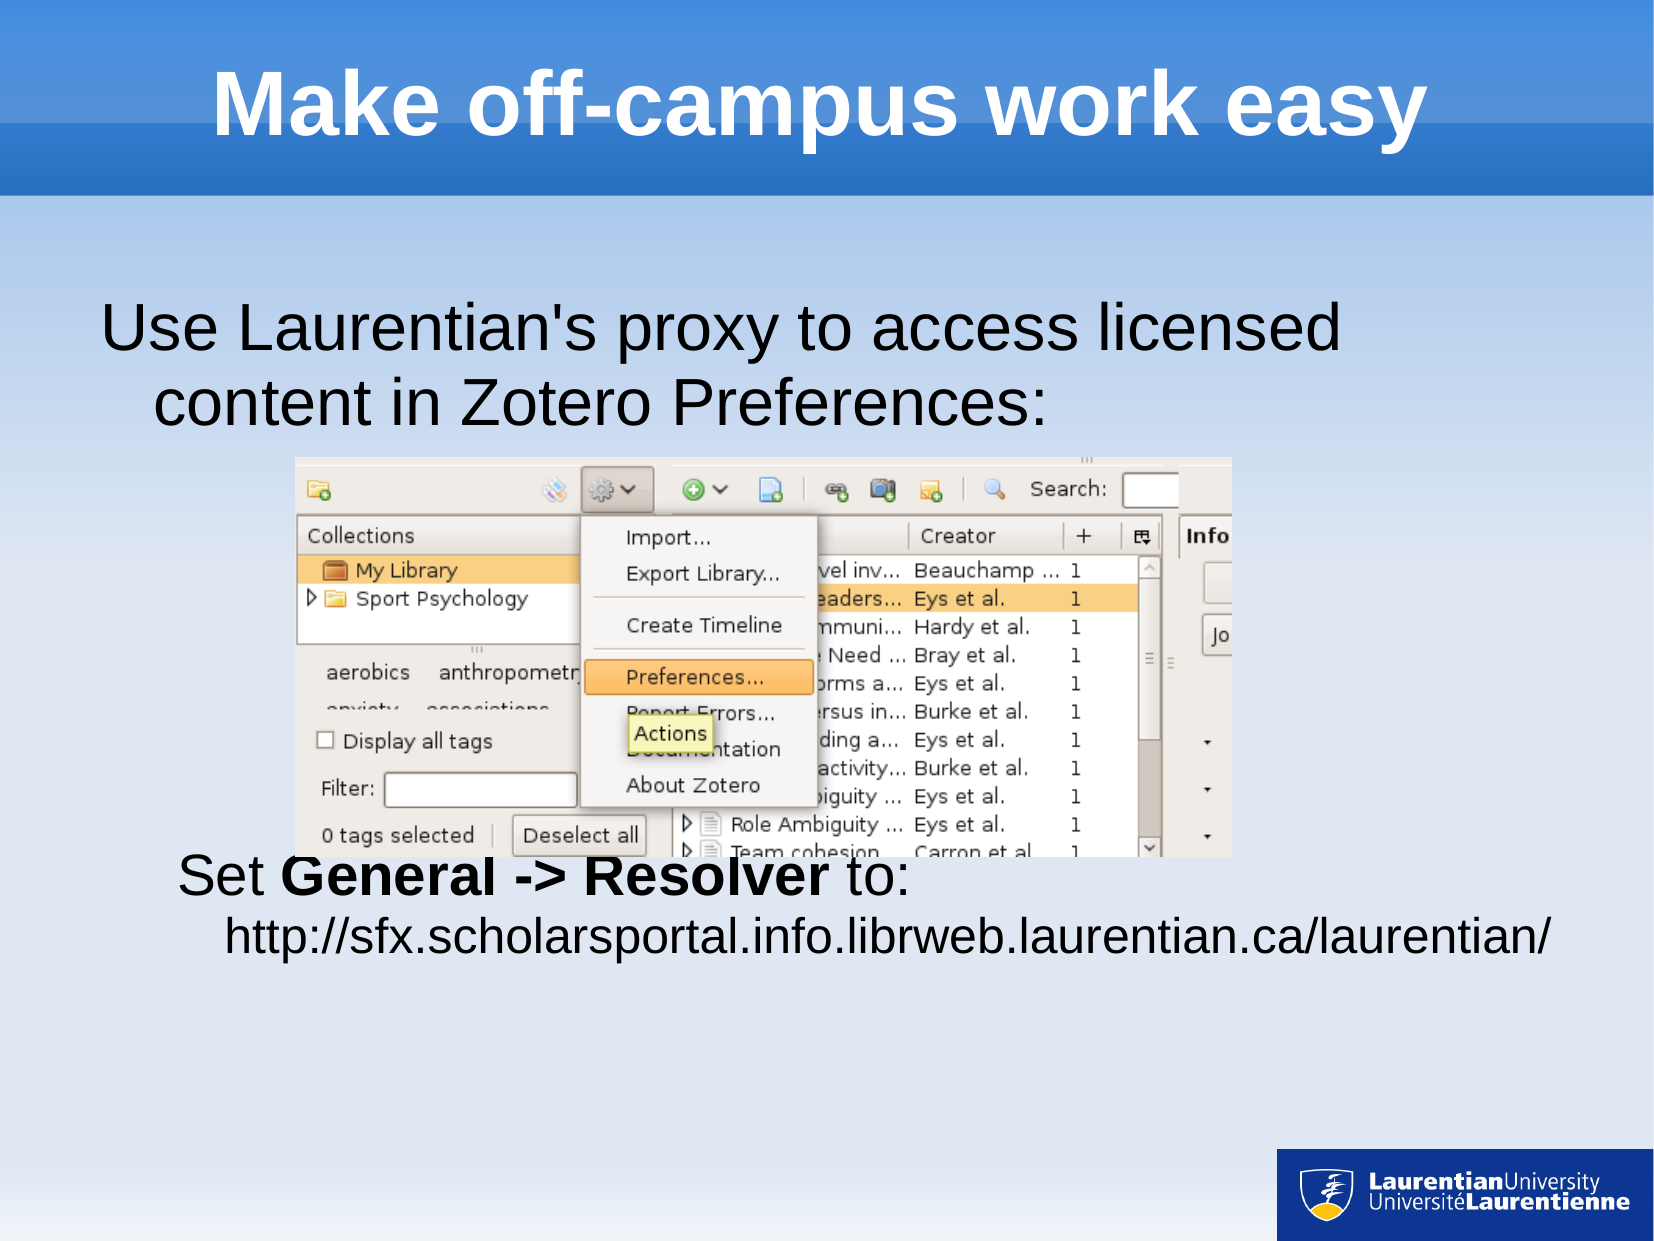

# Make off-campus work easy
Use Laurentian's proxy to access licensed content in Zotero Preferences:
Set General -> Resolver to:
http://sfx.scholarsportal.info.librweb.laurentian.ca/laurentian/